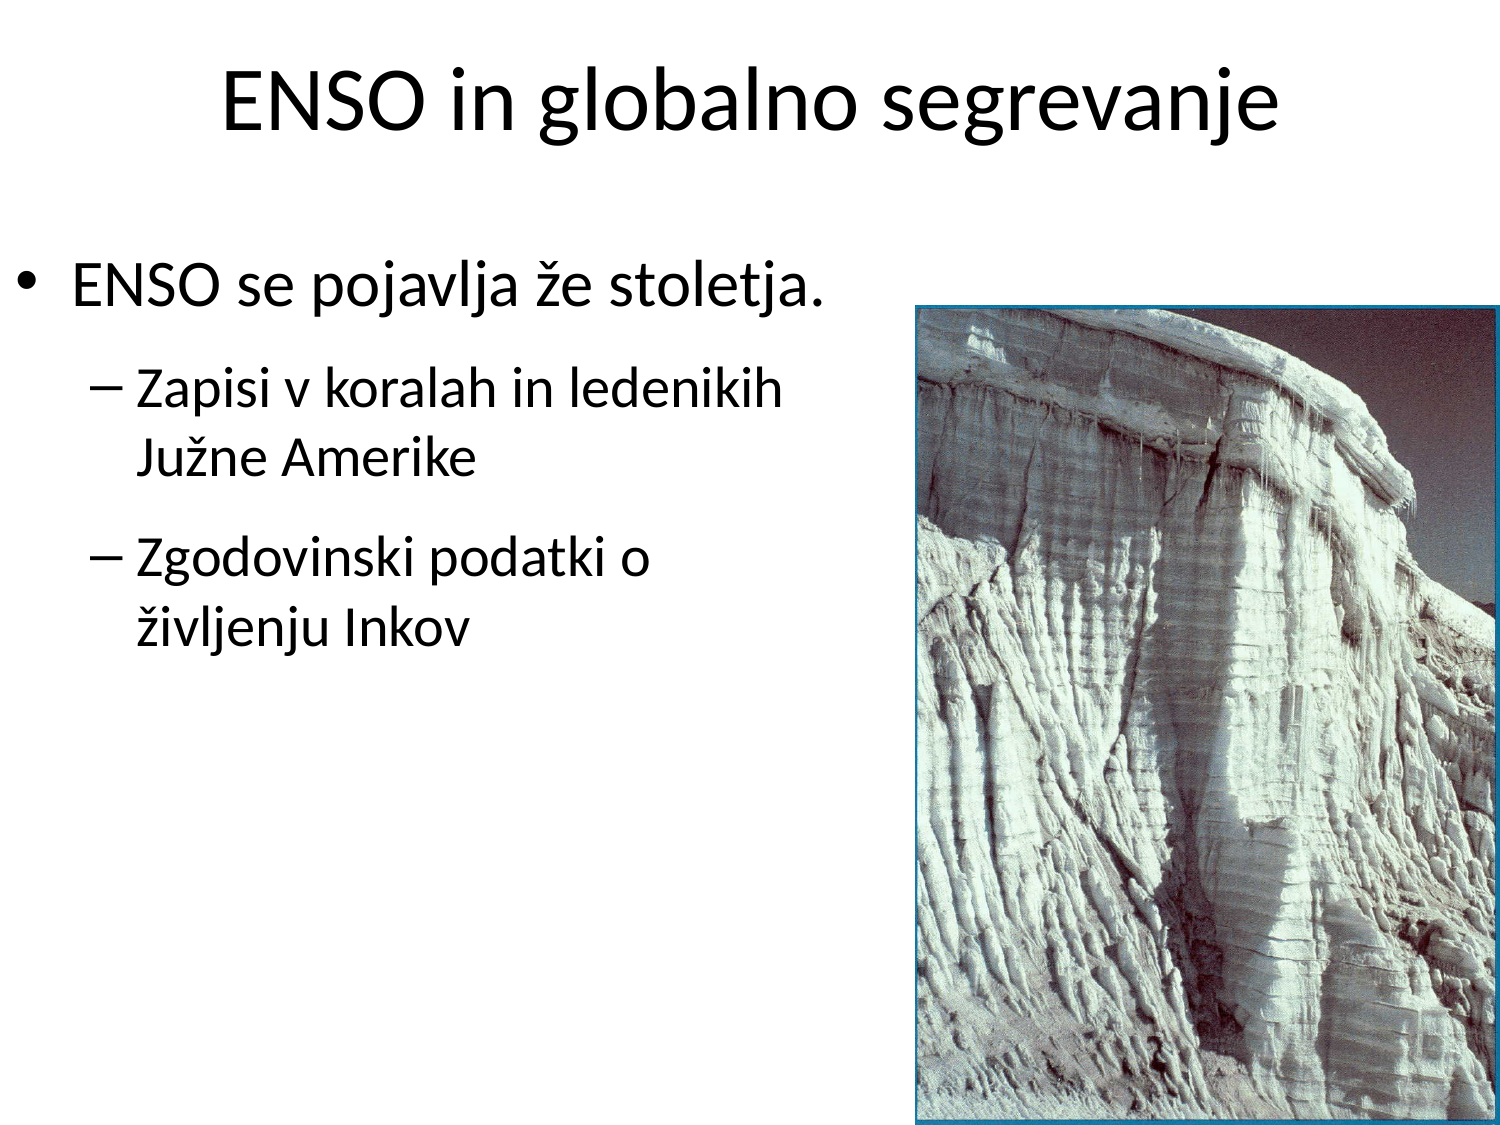

# ENSO in globalno segrevanje
ENSO se pojavlja že stoletja.
Zapisi v koralah in ledenikih Južne Amerike
Zgodovinski podatki o življenju Inkov